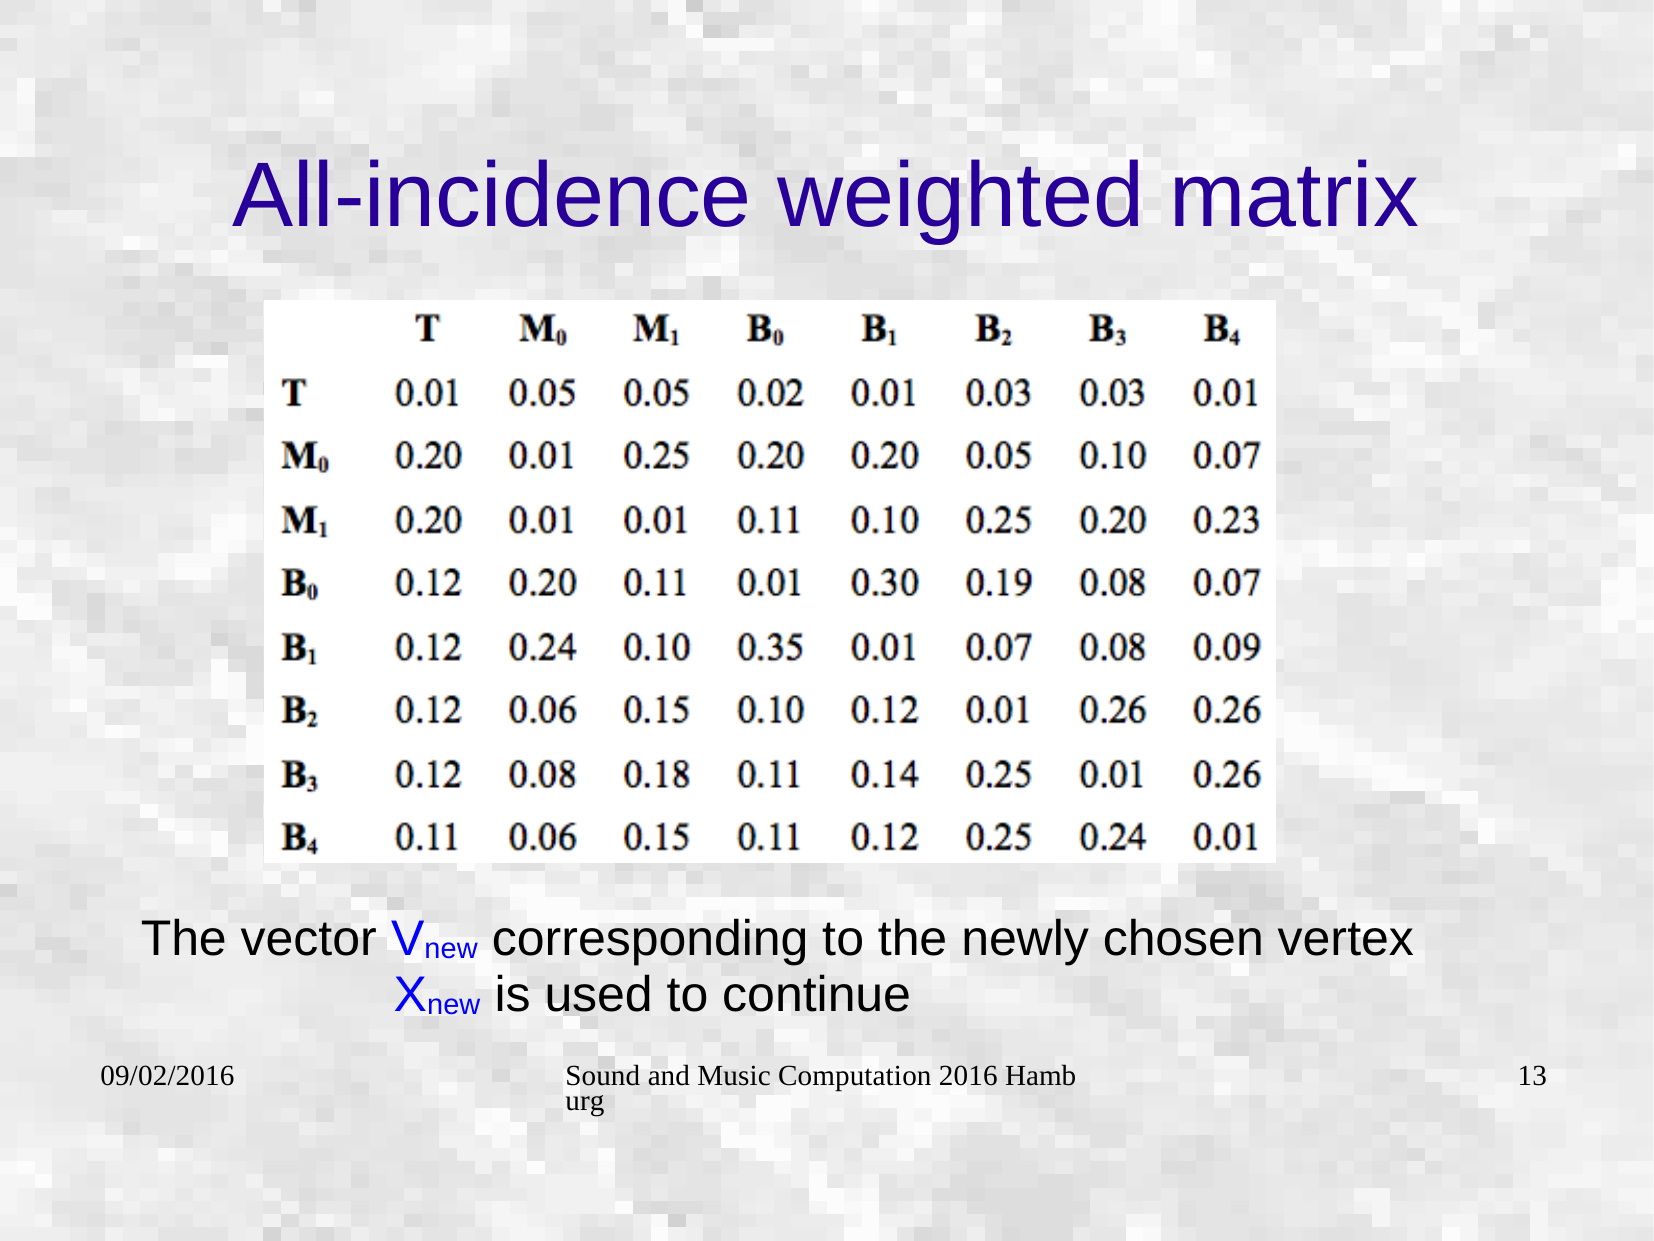

# All-incidence weighted matrix
The vector Vnew corresponding to the newly chosen vertex 				 Xnew is used to continue
09/02/2016
Sound and Music Computation 2016 Hamburg
13